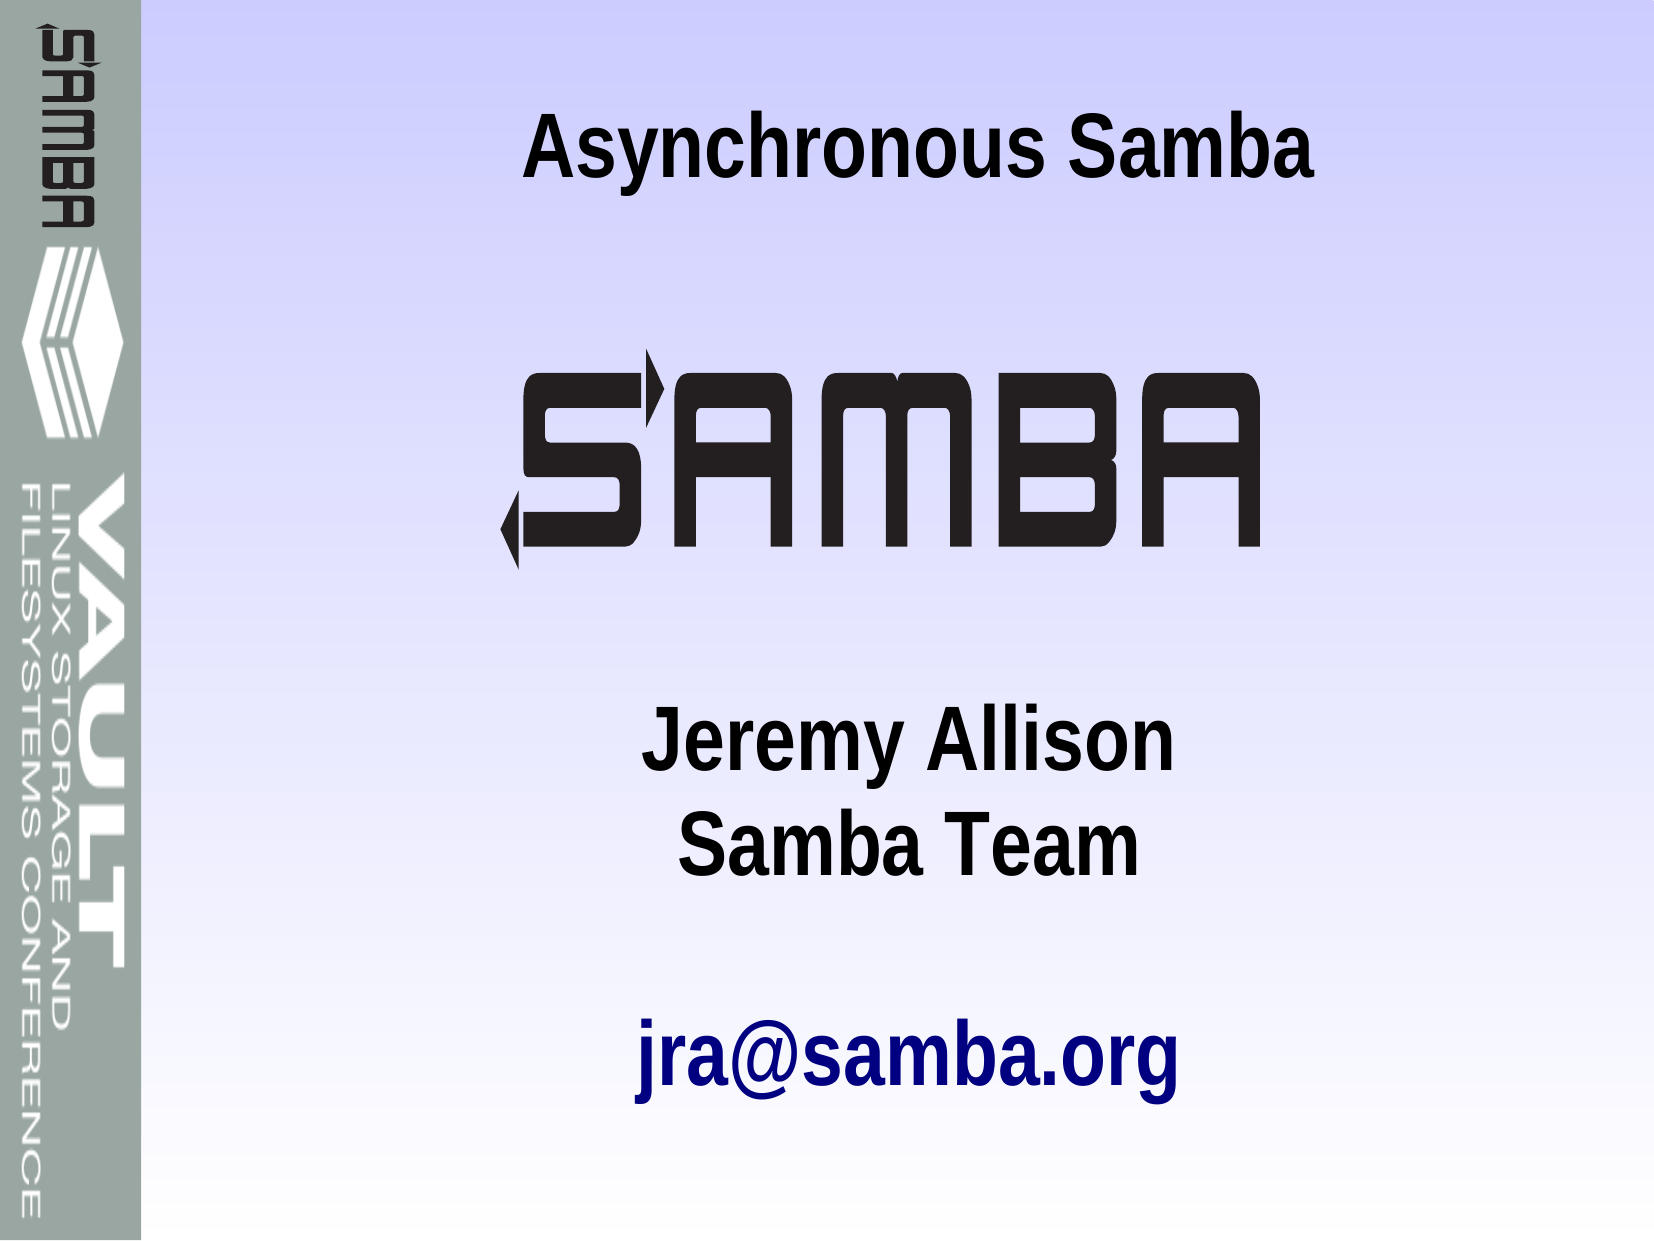

# Asynchronous Samba
Jeremy Allison
Samba Team
jra@samba.org